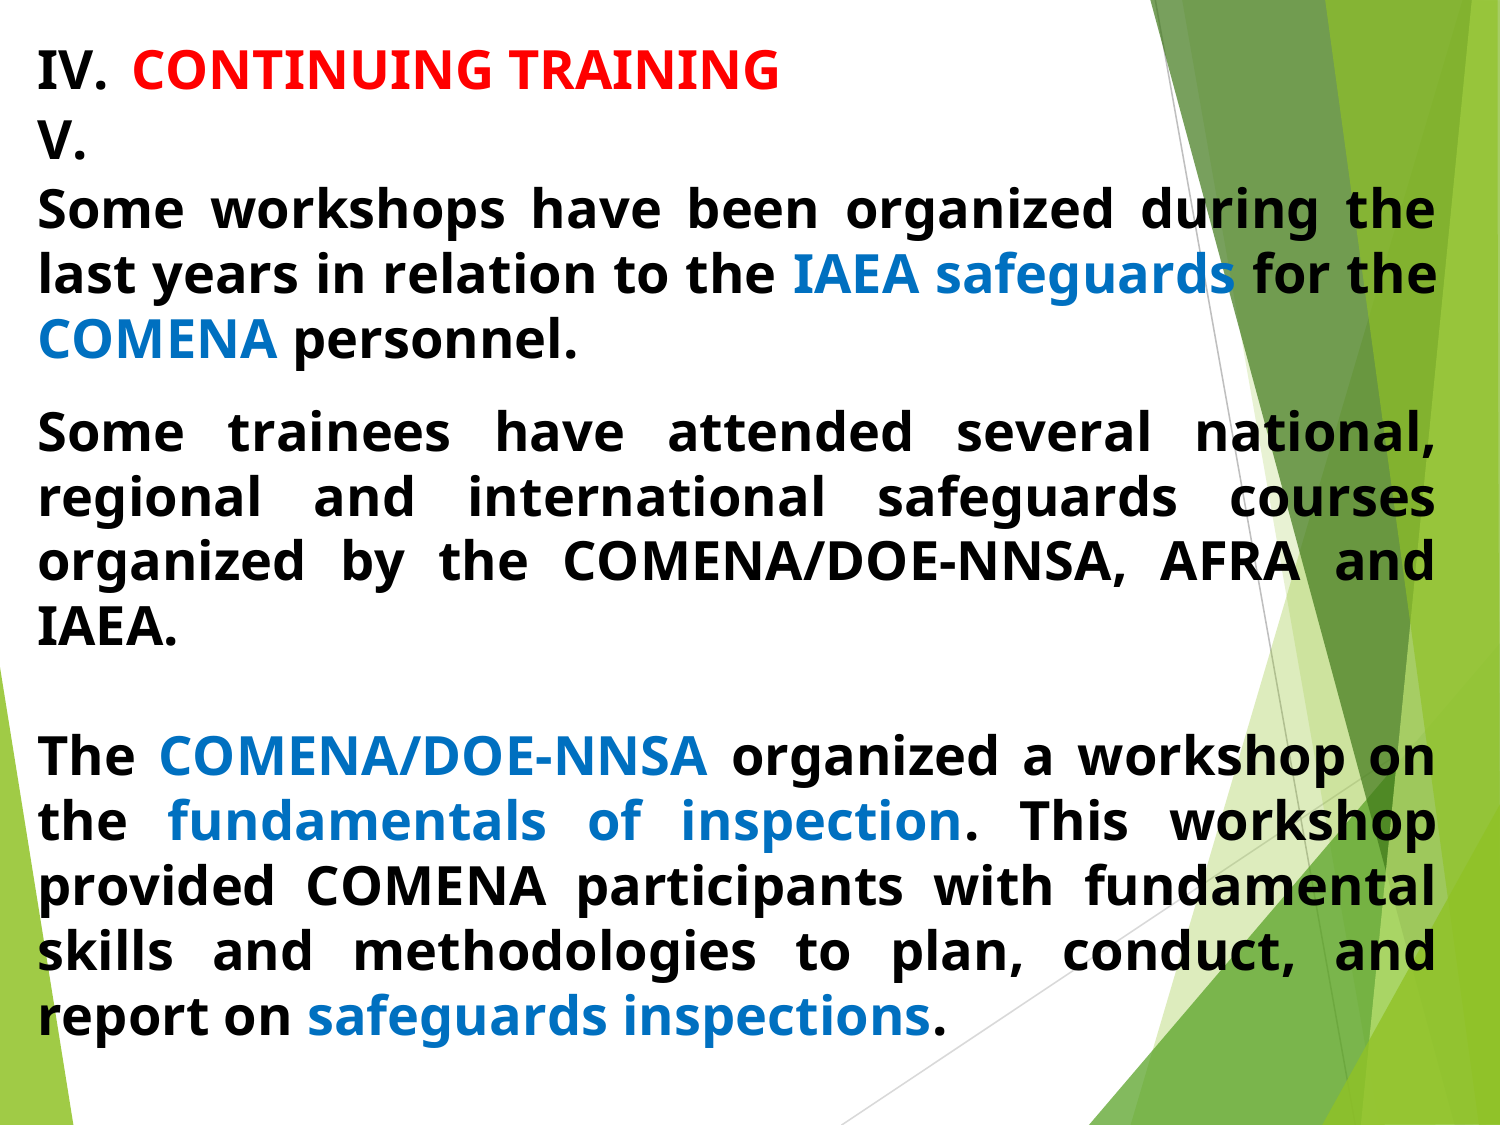

CONTINUING TRAINING
Some workshops have been organized during the last years in relation to the IAEA safeguards for the COMENA personnel.
Some trainees have attended several national, regional and international safeguards courses organized by the COMENA/DOE-NNSA, AFRA and IAEA.
The COMENA/DOE-NNSA organized a workshop on the fundamentals of inspection. This workshop provided COMENA participants with fundamental skills and methodologies to plan, conduct, and report on safeguards inspections.